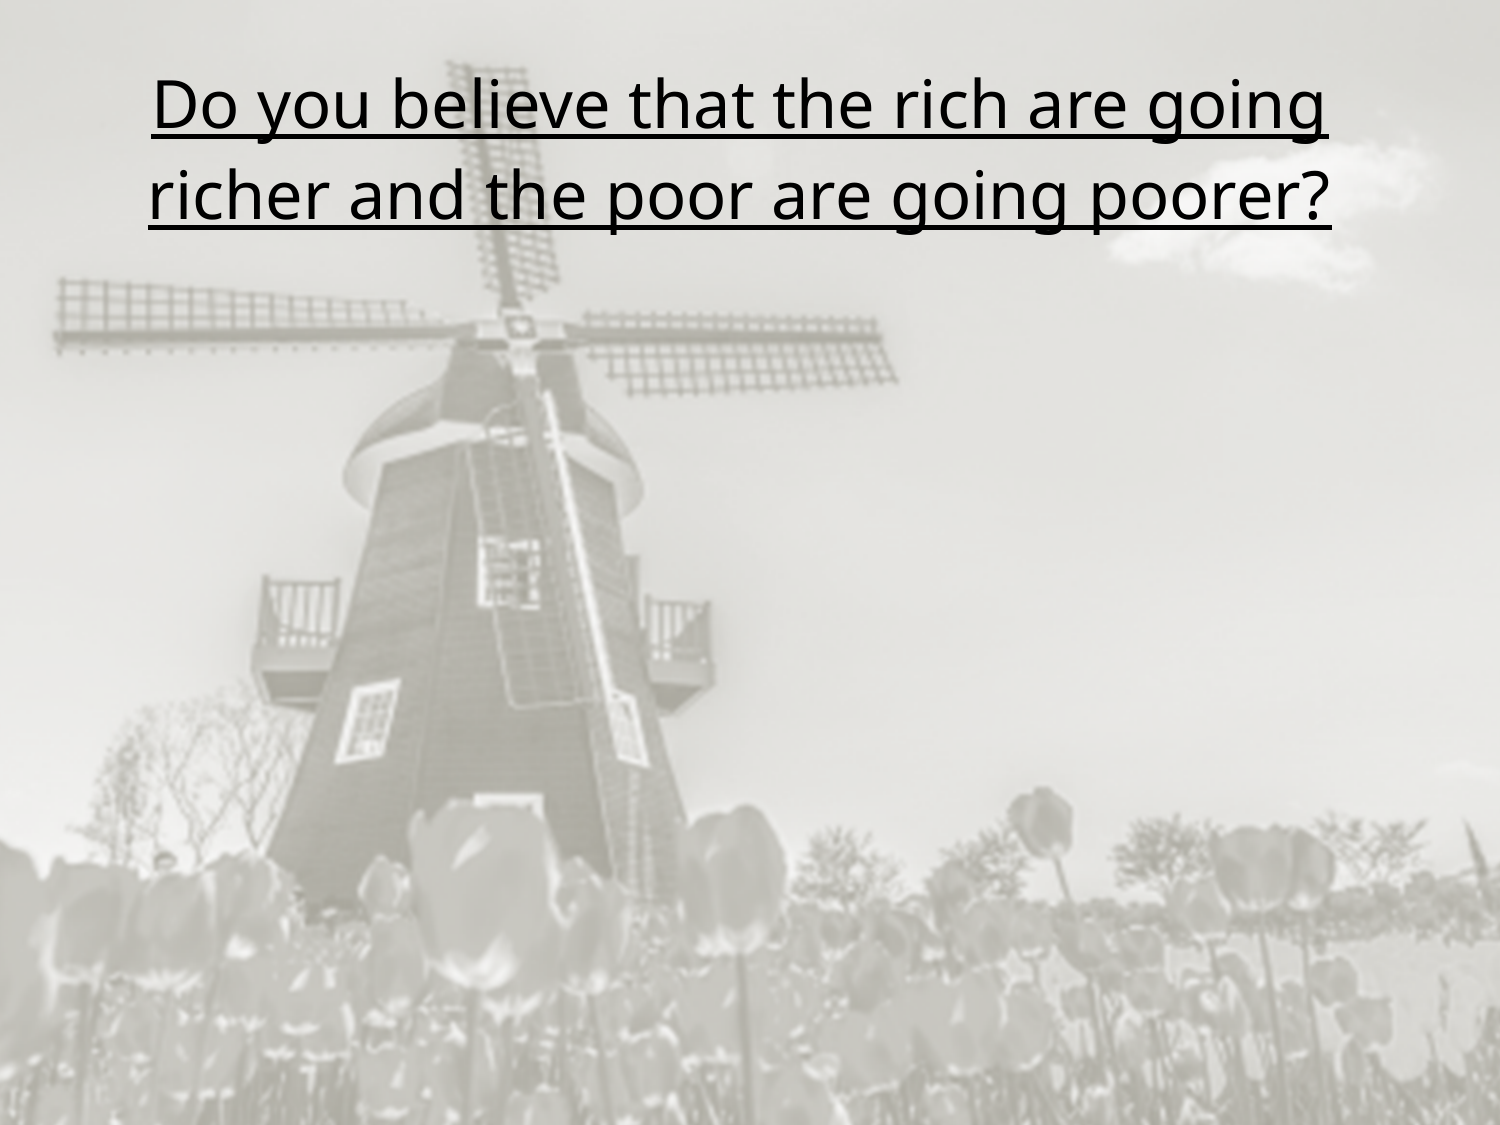

# Do you believe that the rich are going richer and the poor are going poorer?